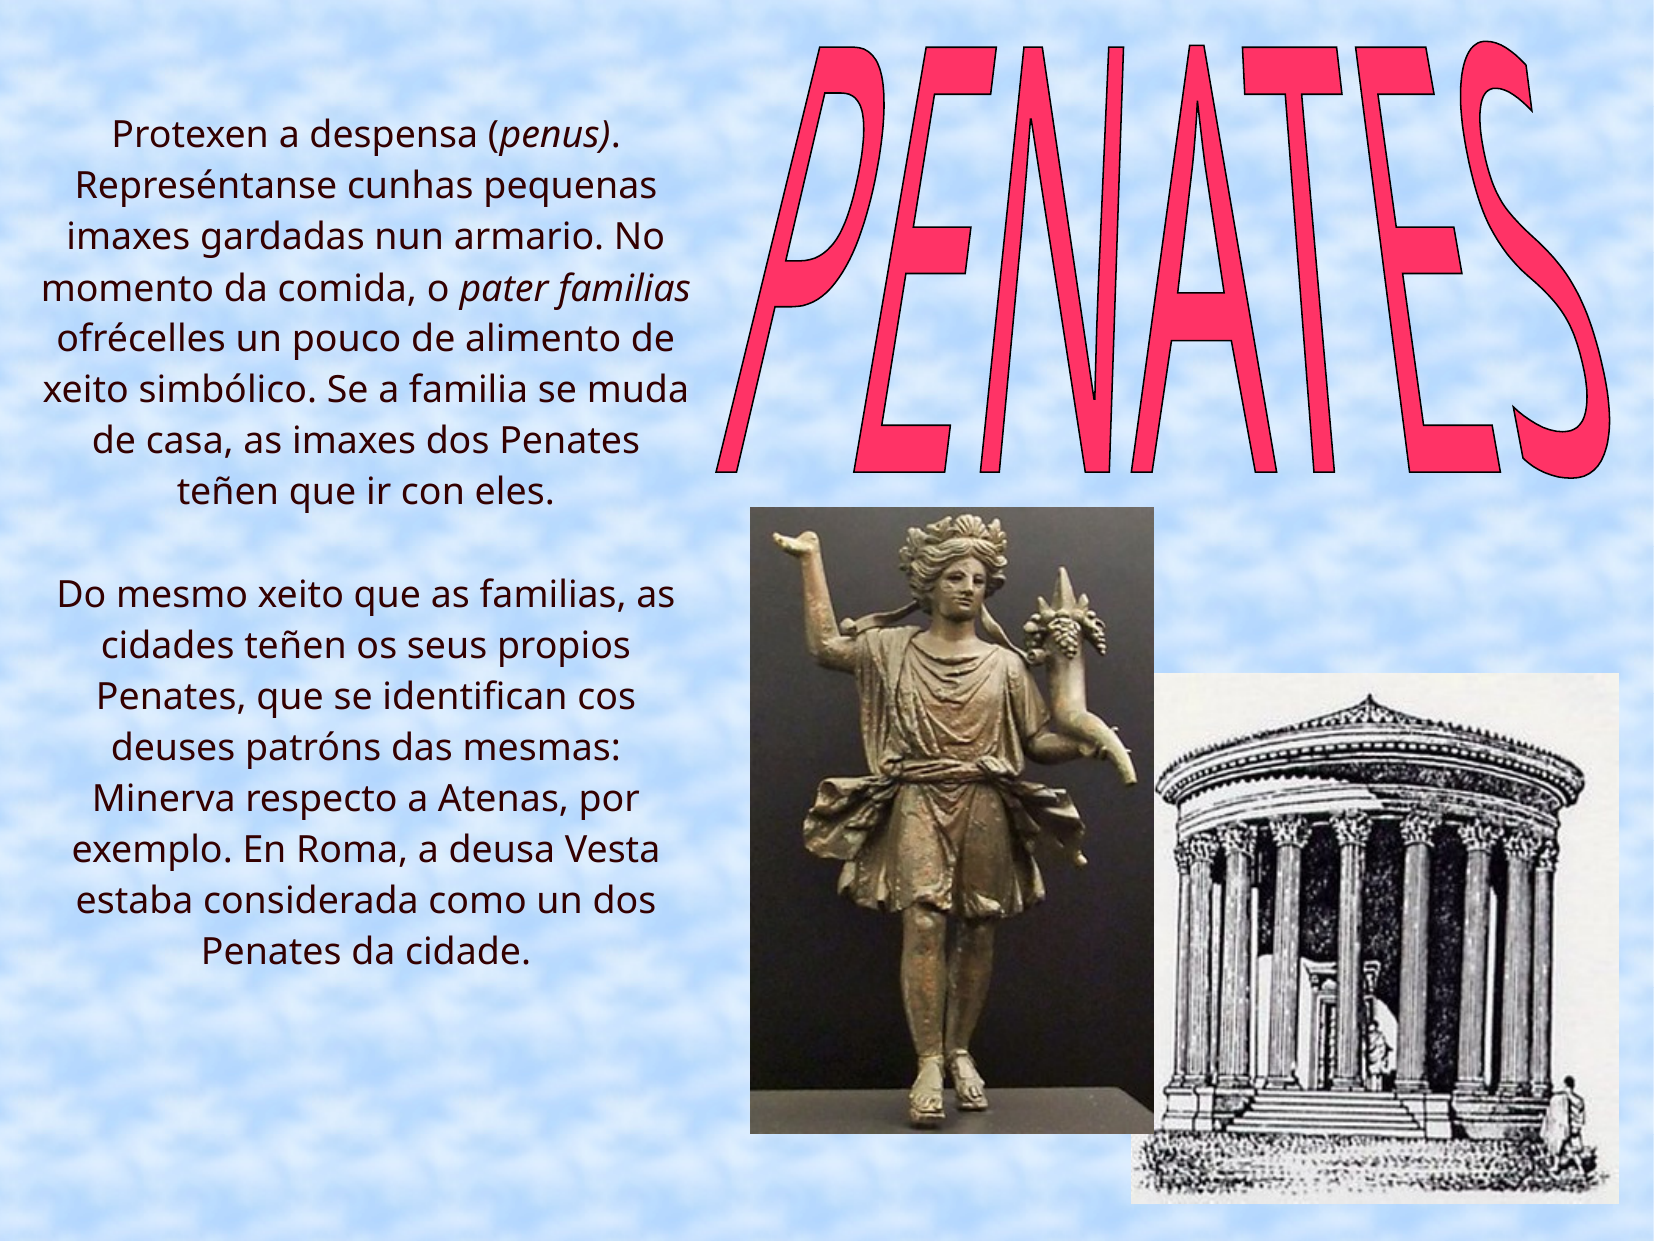

PENATES
Protexen a despensa (penus). Represéntanse cunhas pequenas imaxes gardadas nun armario. No momento da comida, o pater familias ofrécelles un pouco de alimento de xeito simbólico. Se a familia se muda de casa, as imaxes dos Penates teñen que ir con eles.
Do mesmo xeito que as familias, as cidades teñen os seus propios Penates, que se identifican cos deuses patróns das mesmas: Minerva respecto a Atenas, por exemplo. En Roma, a deusa Vesta estaba considerada como un dos Penates da cidade.